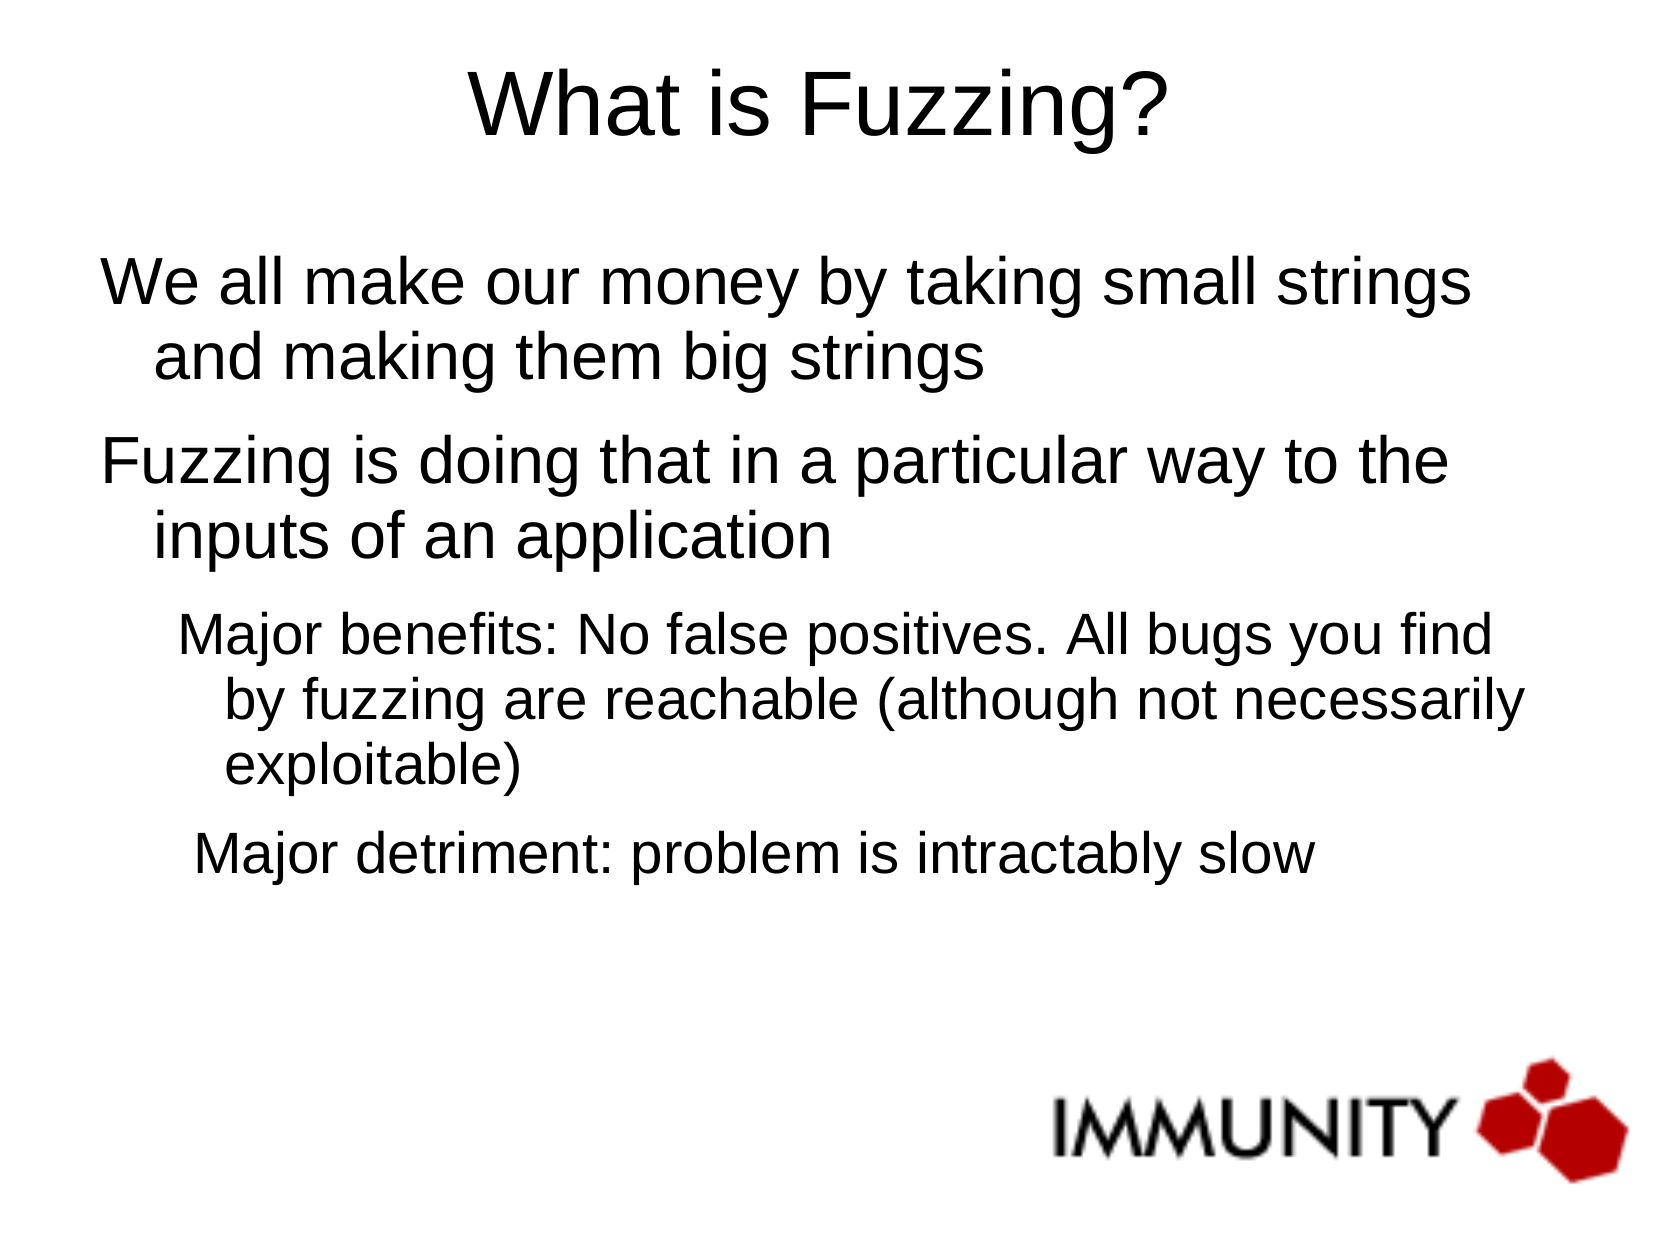

# What is Fuzzing?
We all make our money by taking small strings and making them big strings
Fuzzing is doing that in a particular way to the inputs of an application
Major benefits: No false positives. All bugs you find by fuzzing are reachable (although not necessarily exploitable)
 Major detriment: problem is intractably slow